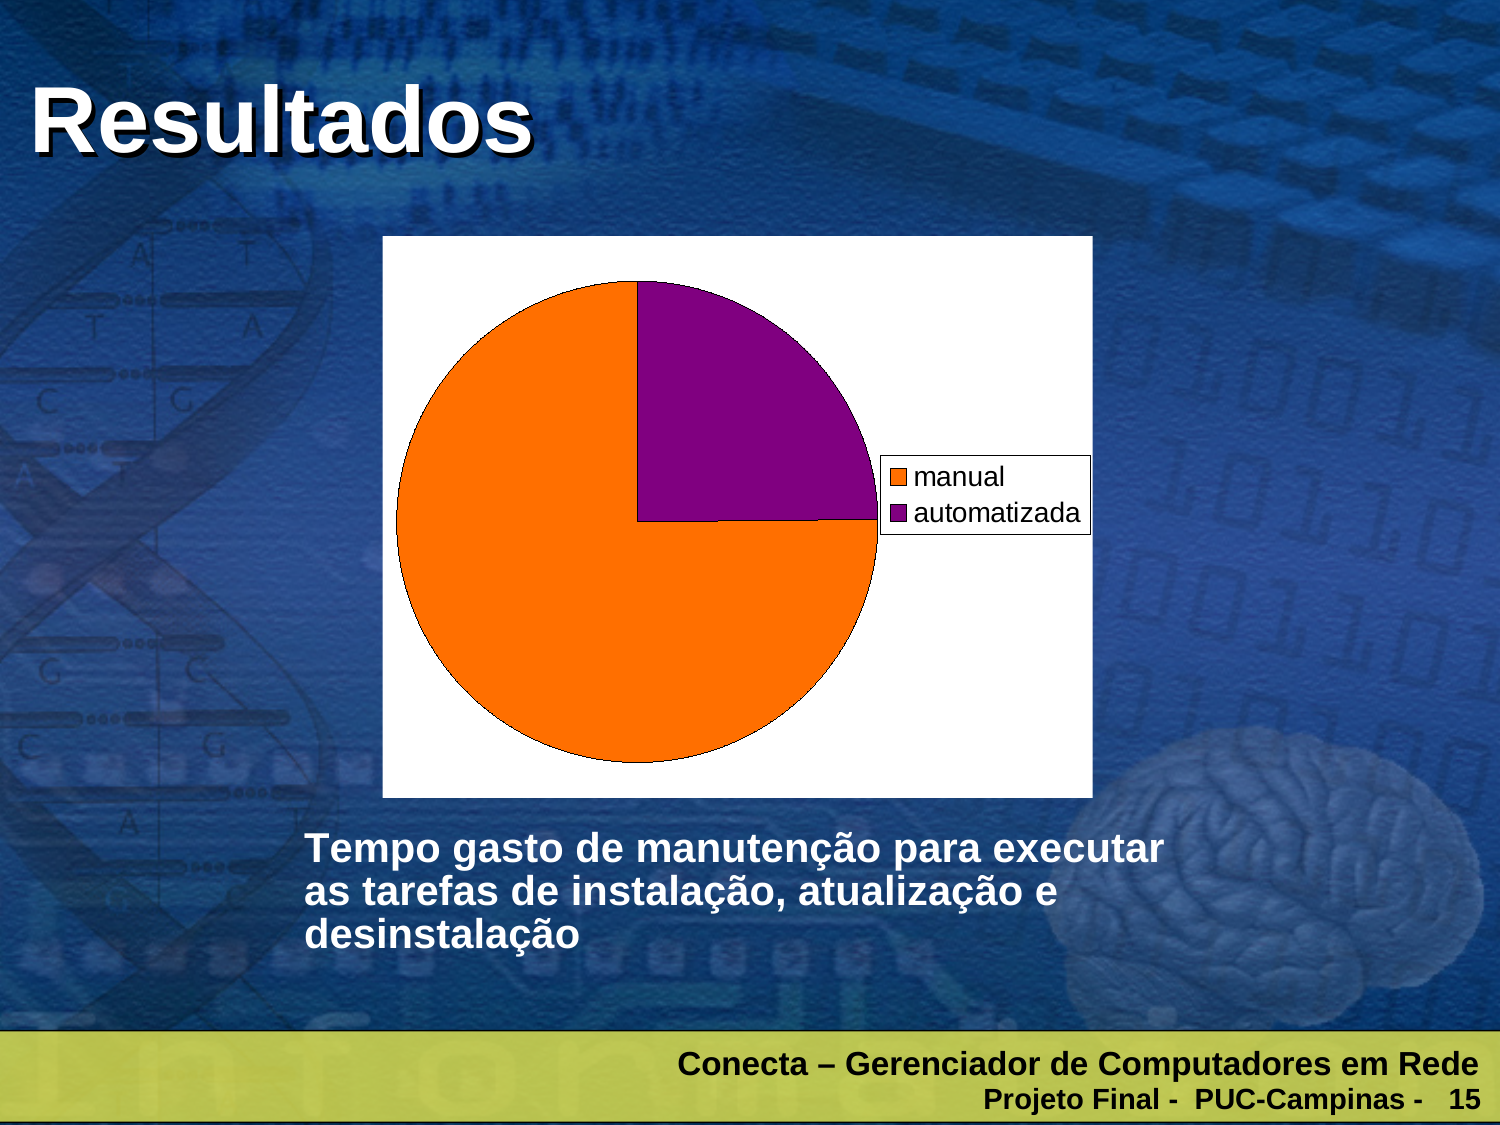

# Resultados
### Chart
| Category | Coluna C |
|---|---|
| manual | 717.0 |
| automatizada | 237.0 |Tempo gasto de manutenção para executar as tarefas de instalação, atualização e desinstalação